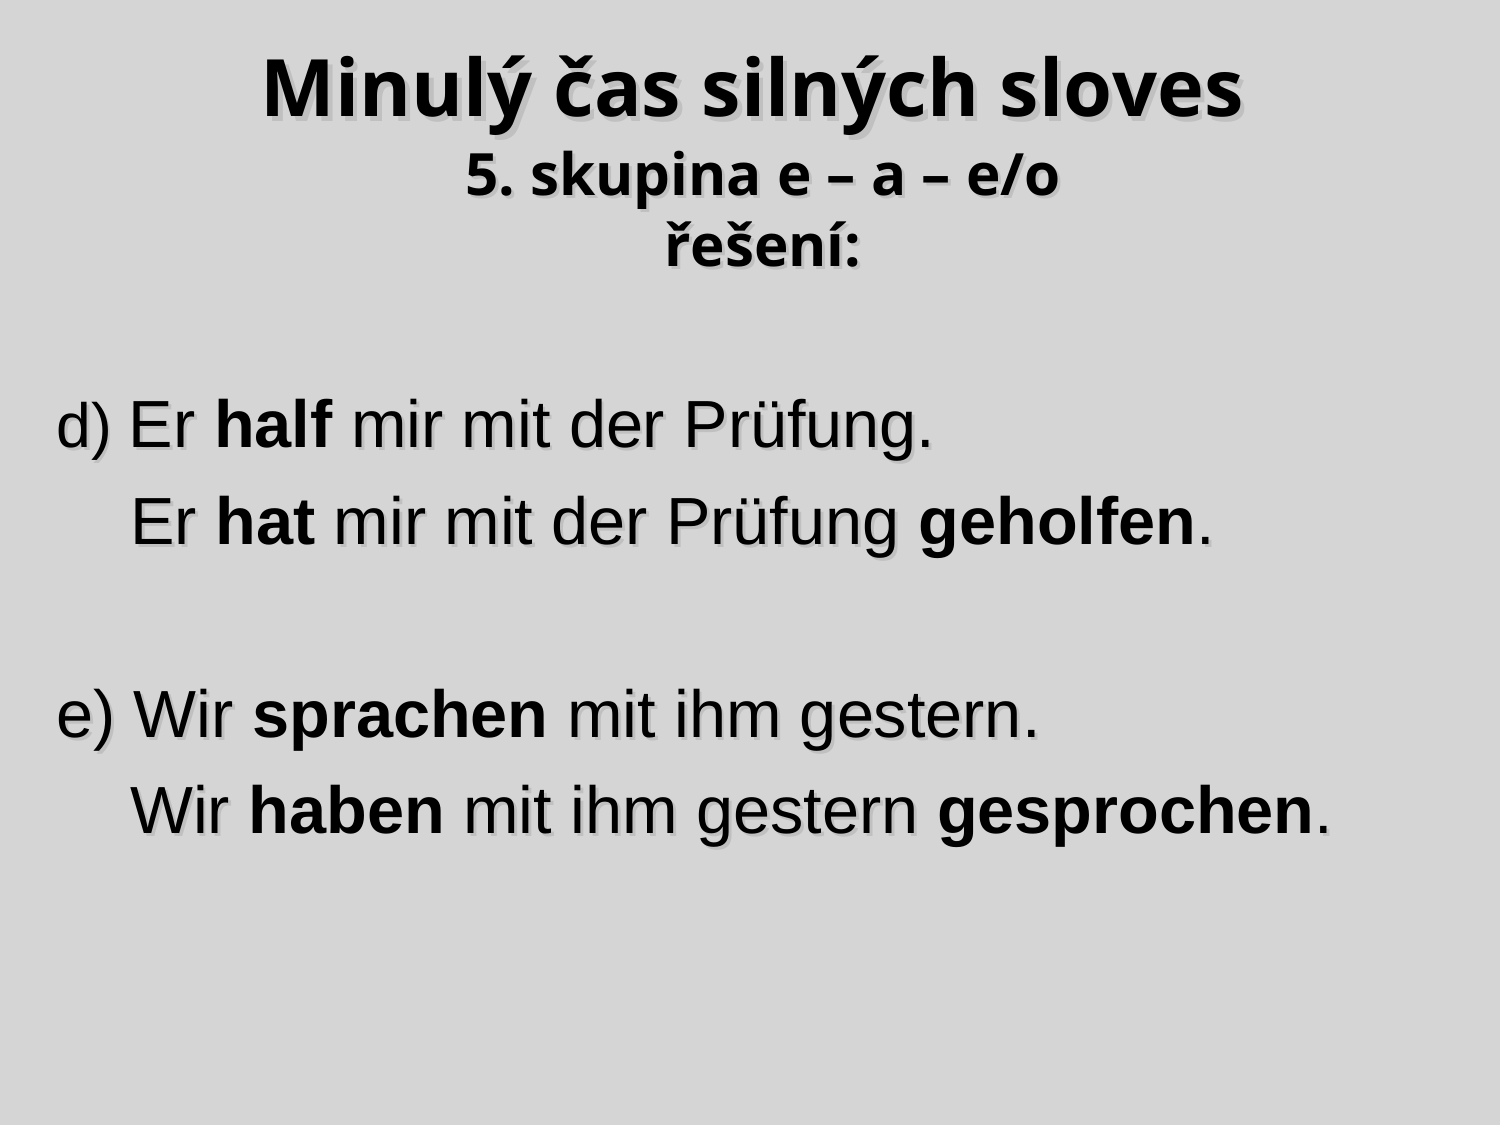

# Minulý čas silných sloves 5. skupina e – a – e/o řešení:
d) Er half mir mit der Prüfung.
 Er hat mir mit der Prüfung geholfen.
e) Wir sprachen mit ihm gestern.
 Wir haben mit ihm gestern gesprochen.